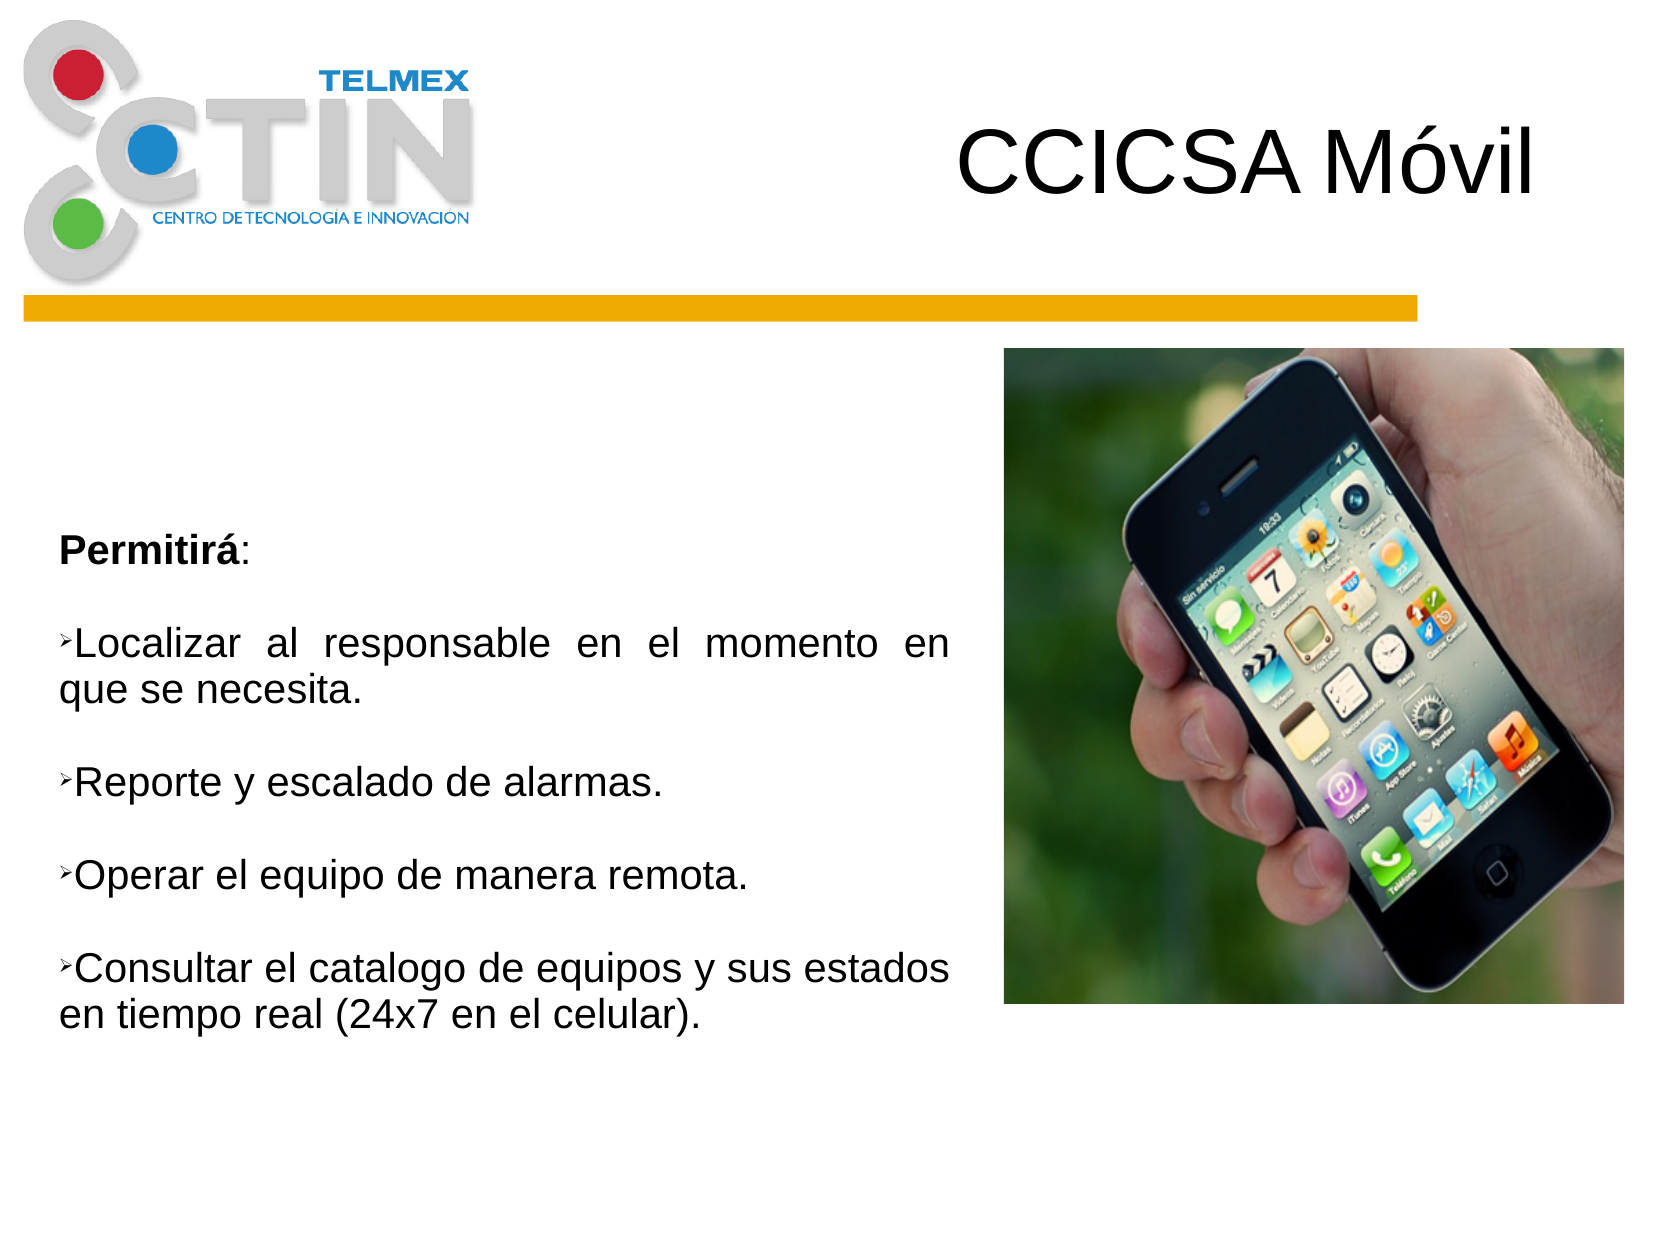

# CCICSA Móvil
Permitirá:
Localizar al responsable en el momento en que se necesita.
Reporte y escalado de alarmas.
Operar el equipo de manera remota.
Consultar el catalogo de equipos y sus estados en tiempo real (24x7 en el celular).